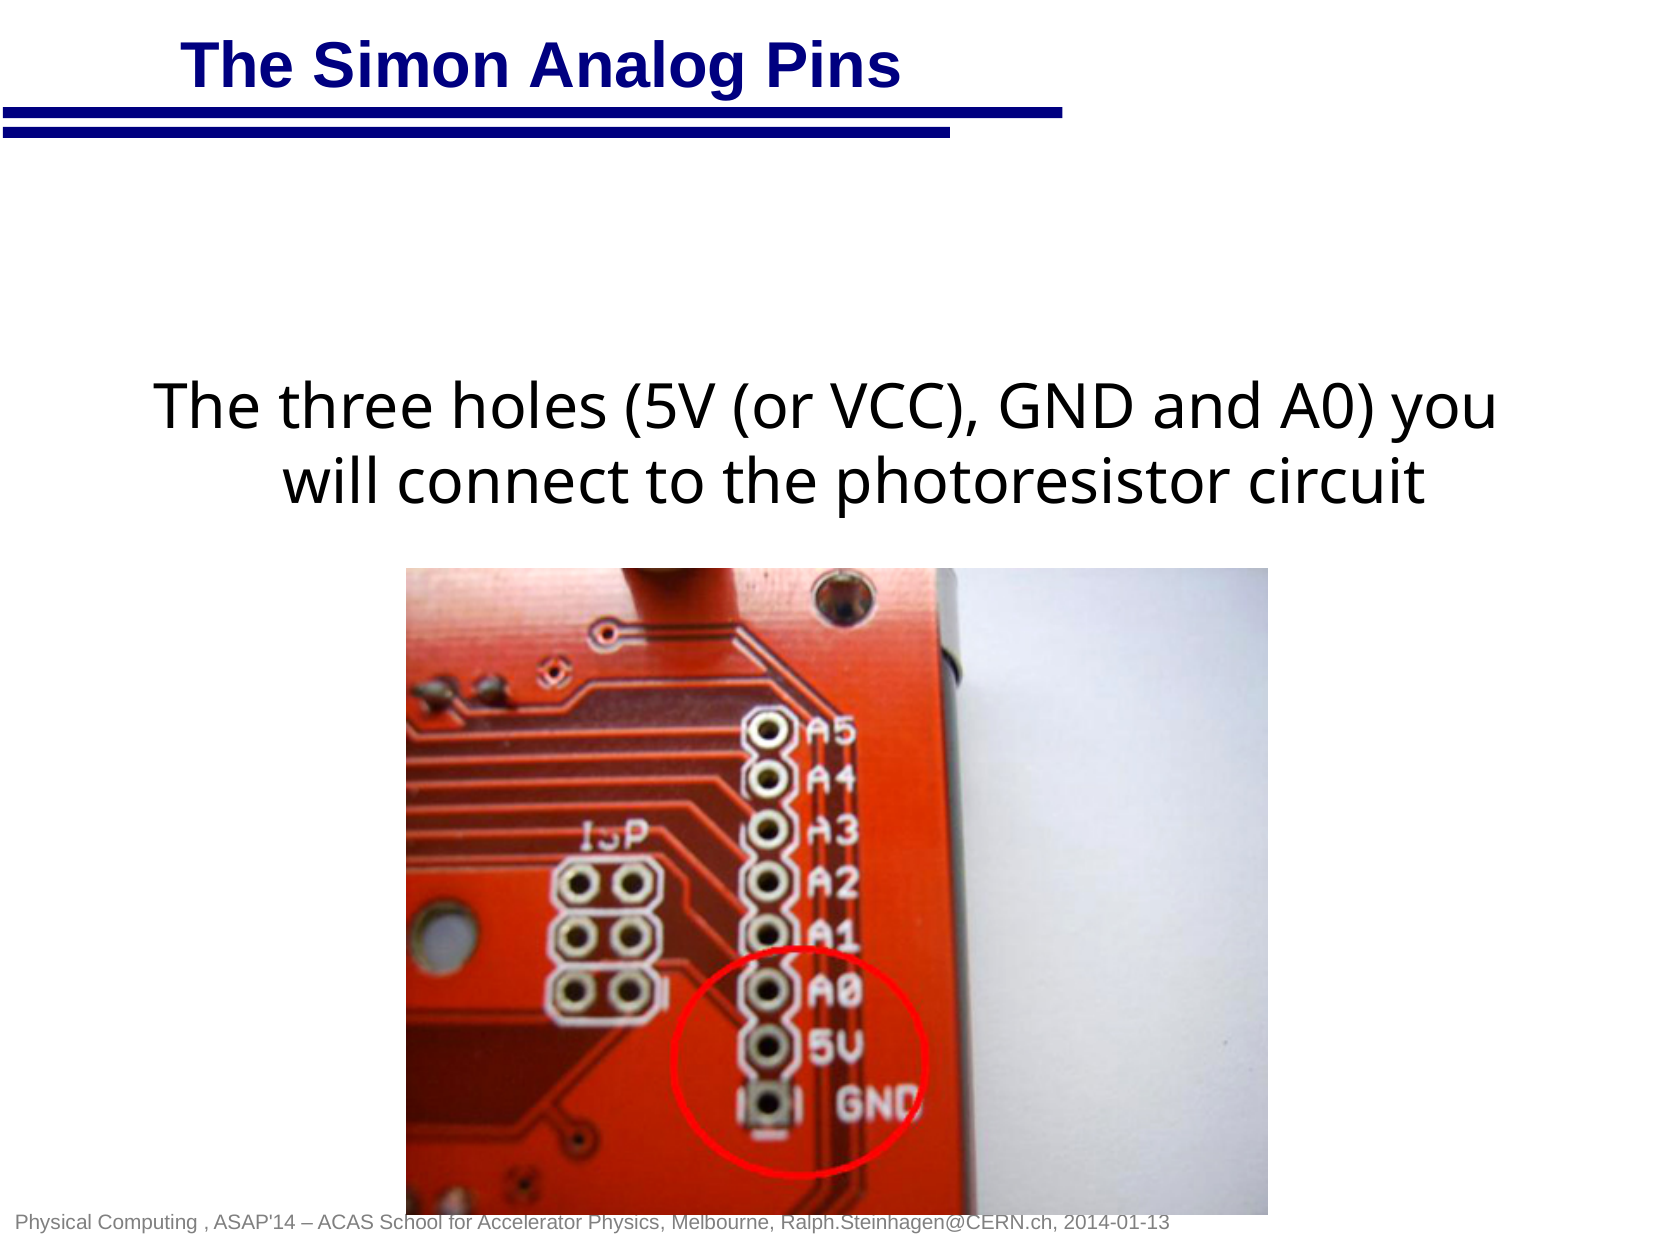

# The Simon Analog Pins
The three holes (5V (or VCC), GND and A0) you will connect to the photoresistor circuit